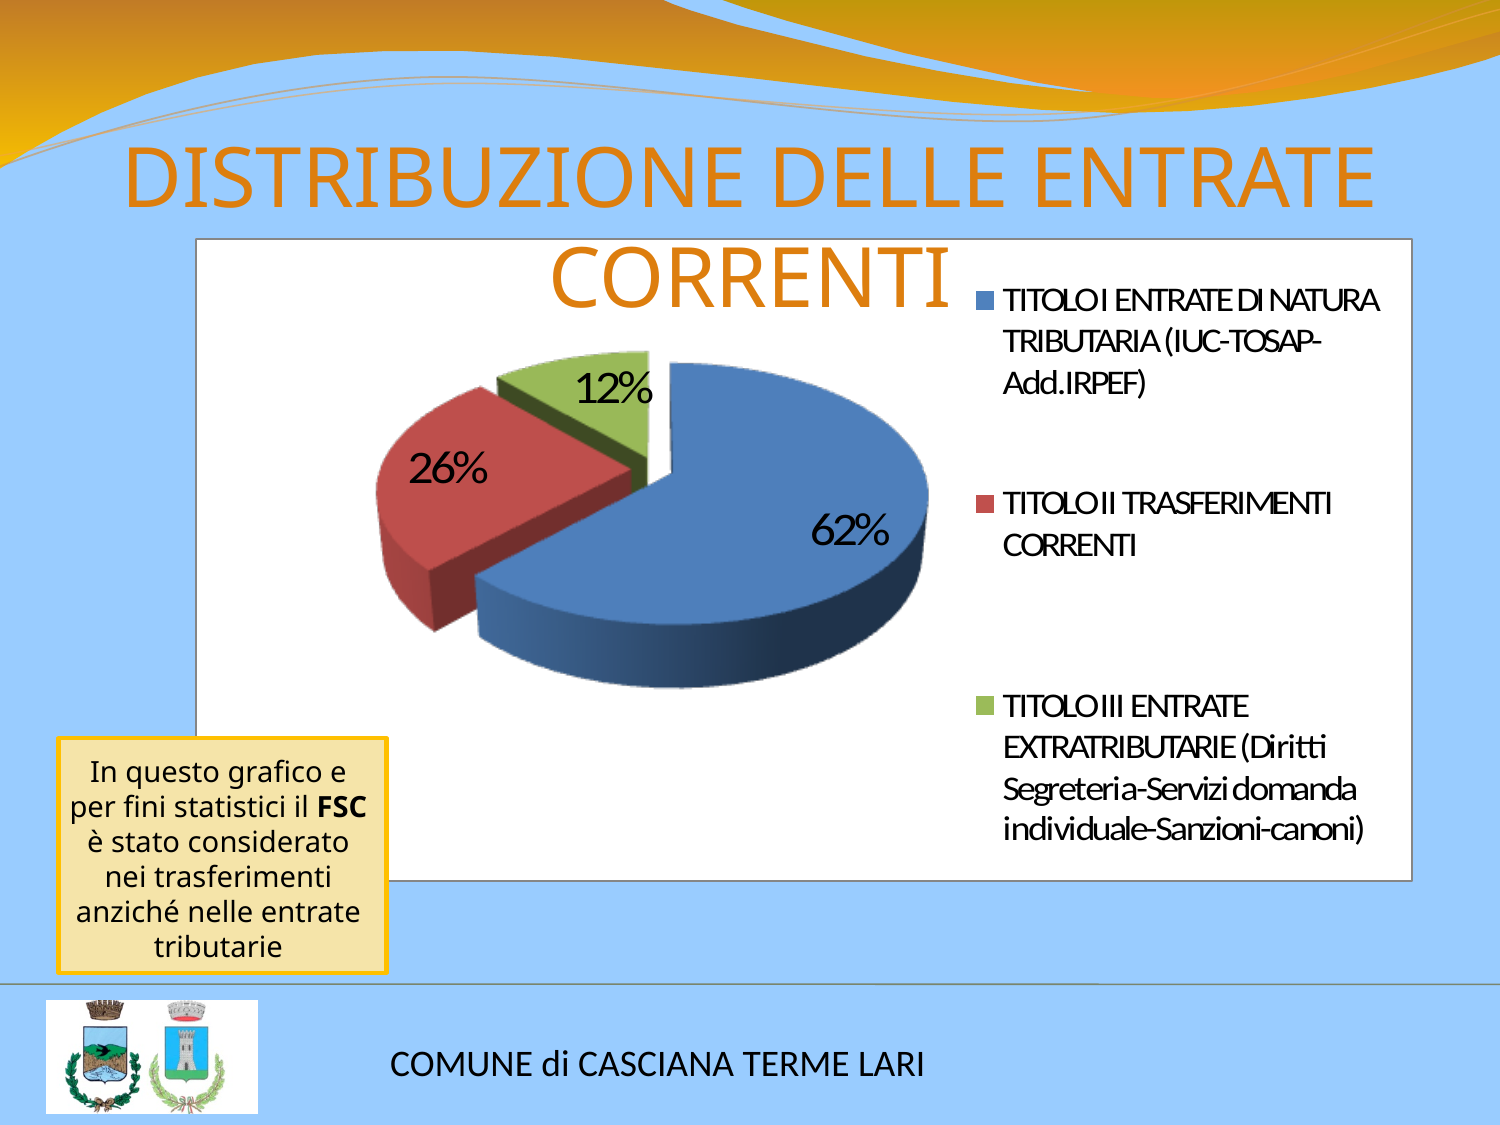

DISTRIBUZIONE DELLE ENTRATE CORRENTI
In questo grafico e per fini statistici il FSC è stato considerato nei trasferimenti anziché nelle entrate tributarie
COMUNE di CASCIANA TERME LARI